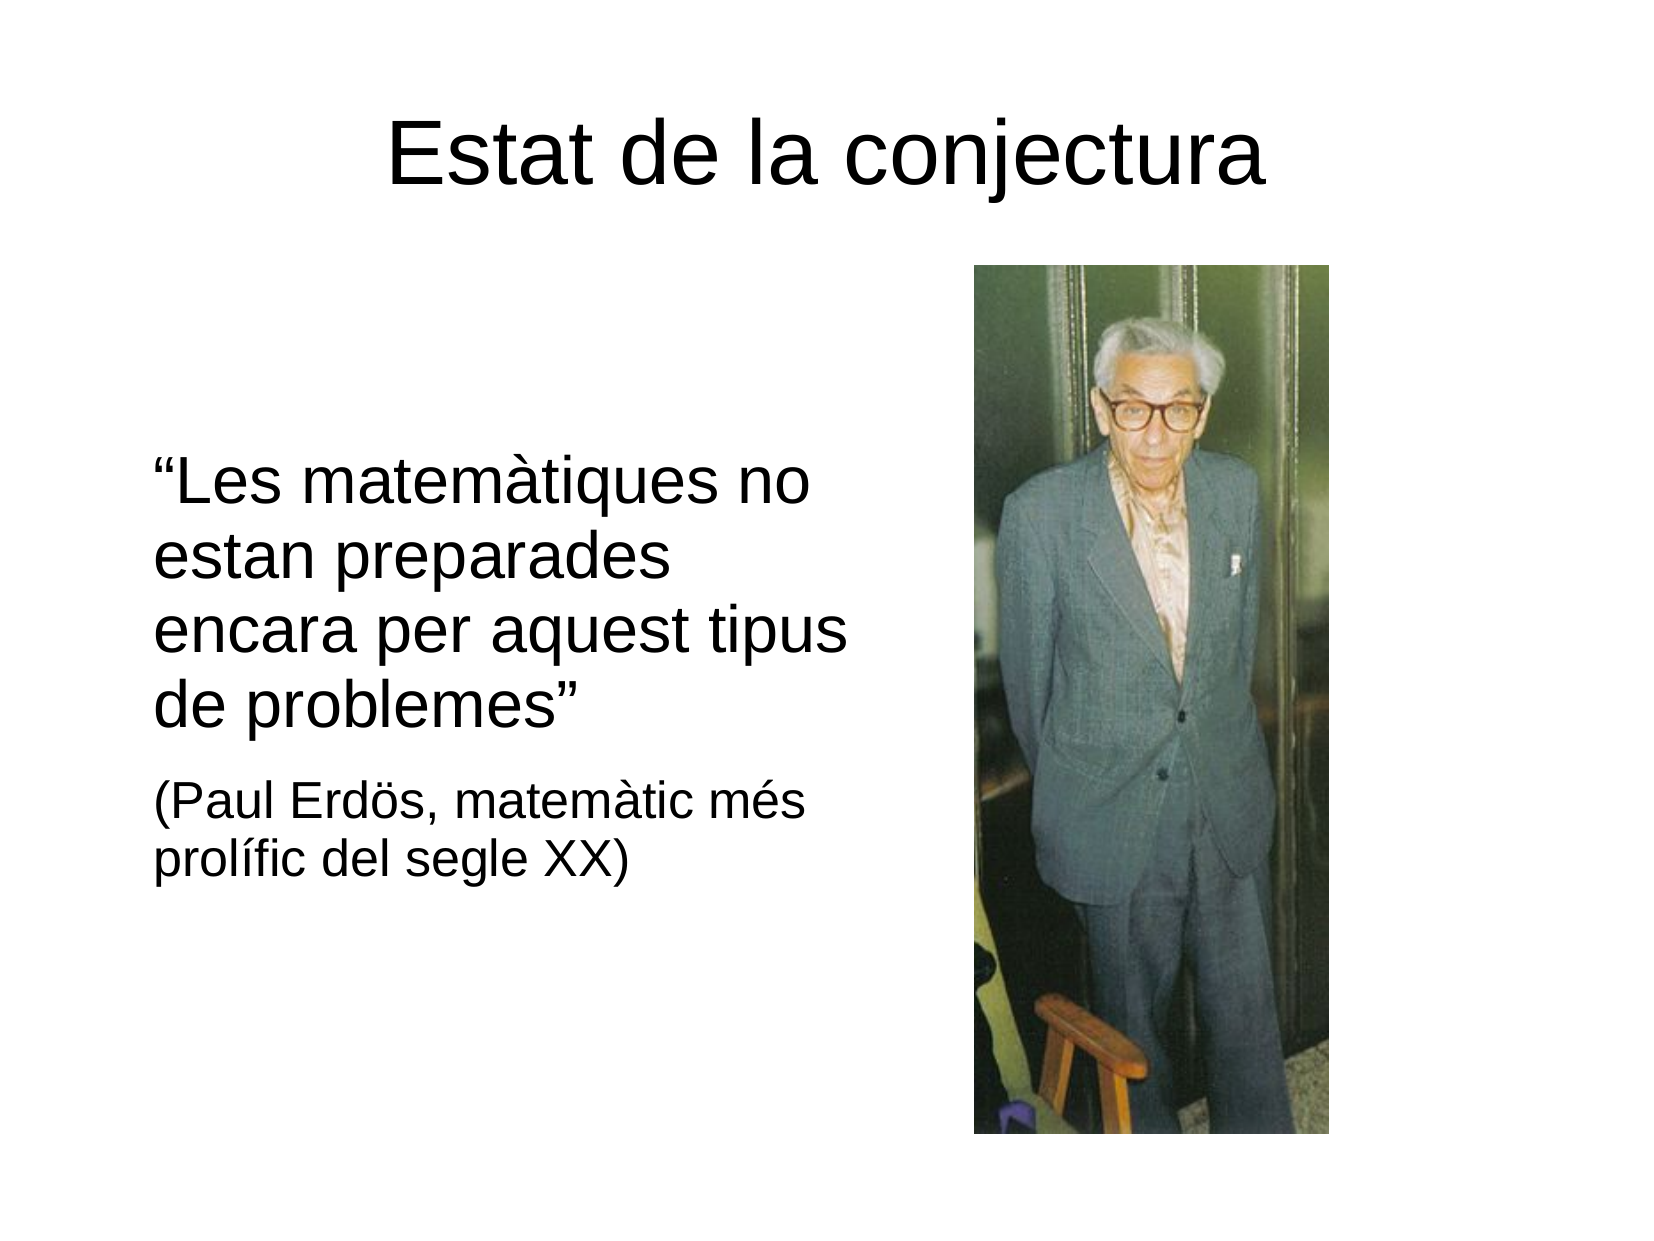

# Estat de la conjectura
“Les matemàtiques no estan preparades encara per aquest tipus de problemes”
(Paul Erdös, matemàtic més prolífic del segle XX)